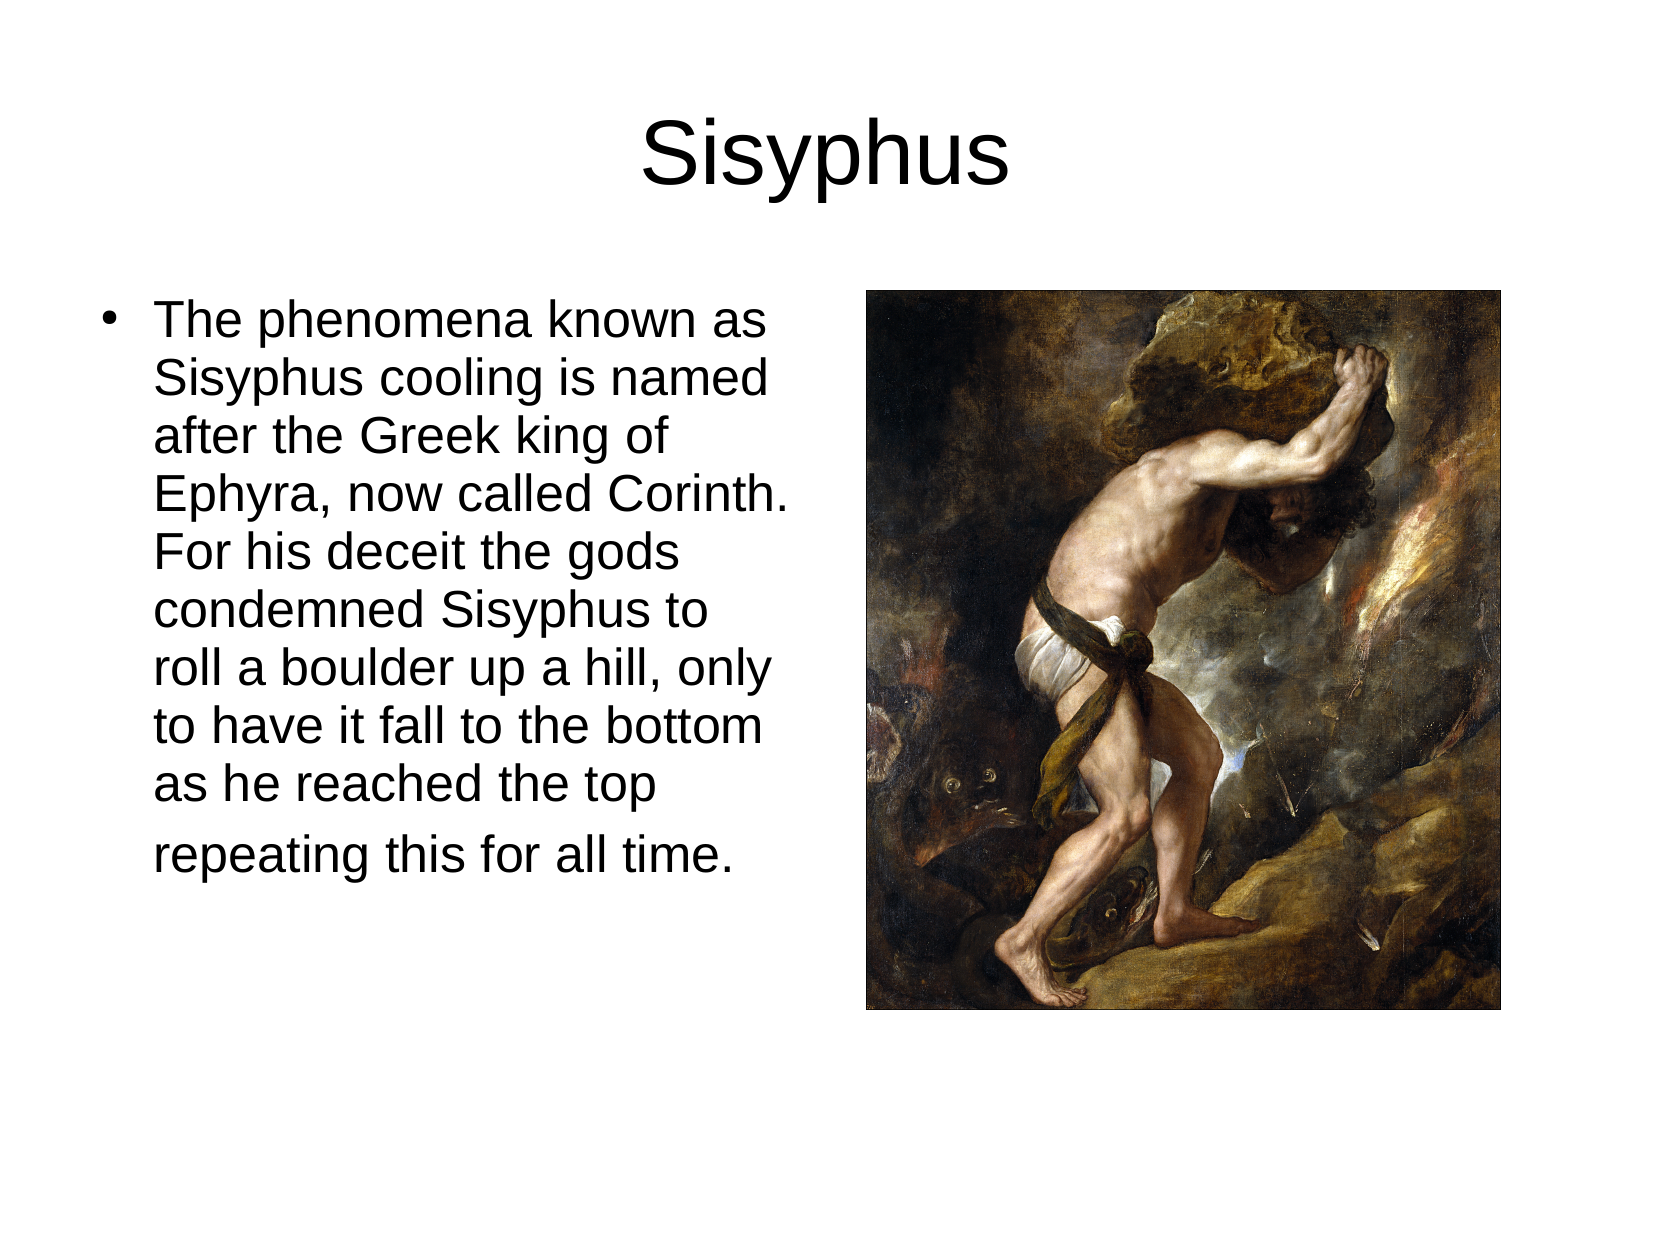

# Sisyphus
The phenomena known as Sisyphus cooling is named after the Greek king of Ephyra, now called Corinth. For his deceit the gods condemned Sisyphus to roll a boulder up a hill, only to have it fall to the bottom as he reached the top repeating this for all time.